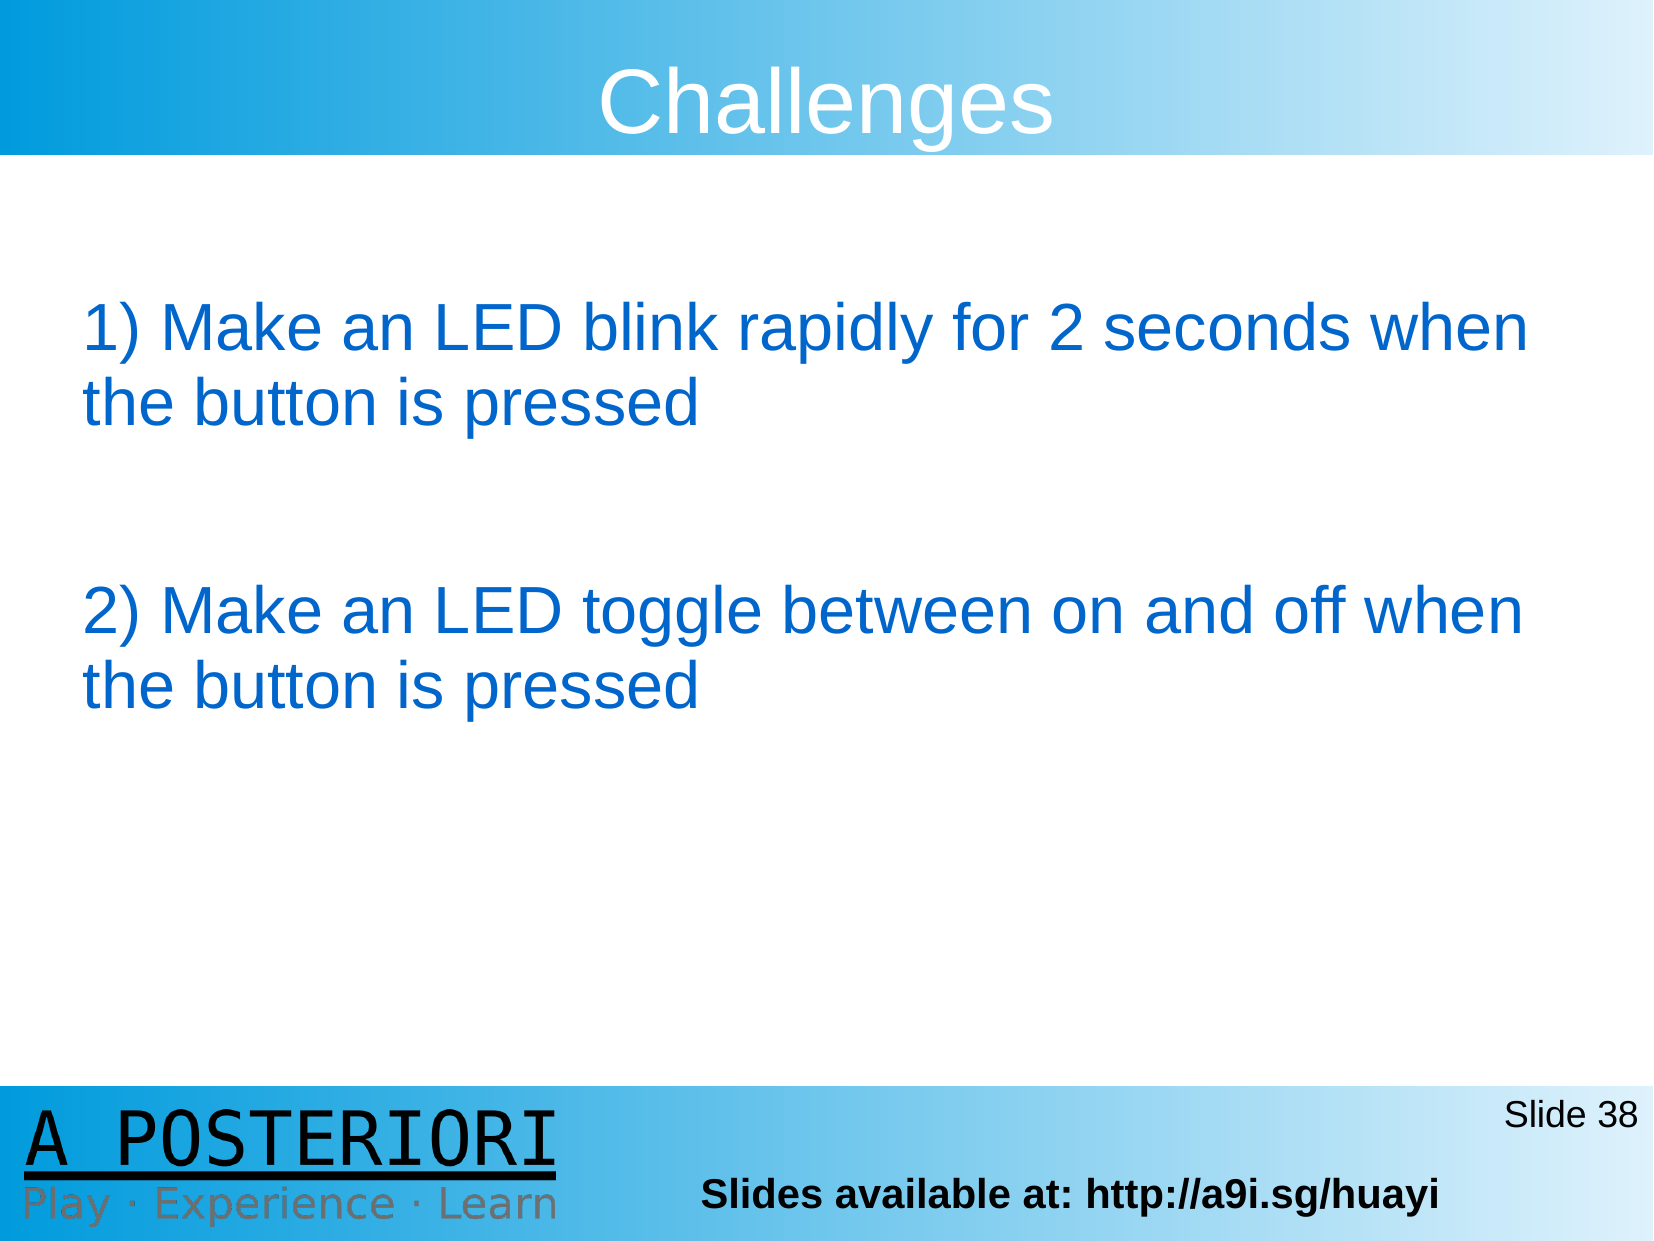

# Challenges
1) Make an LED blink rapidly for 2 seconds when the button is pressed
2) Make an LED toggle between on and off when the button is pressed